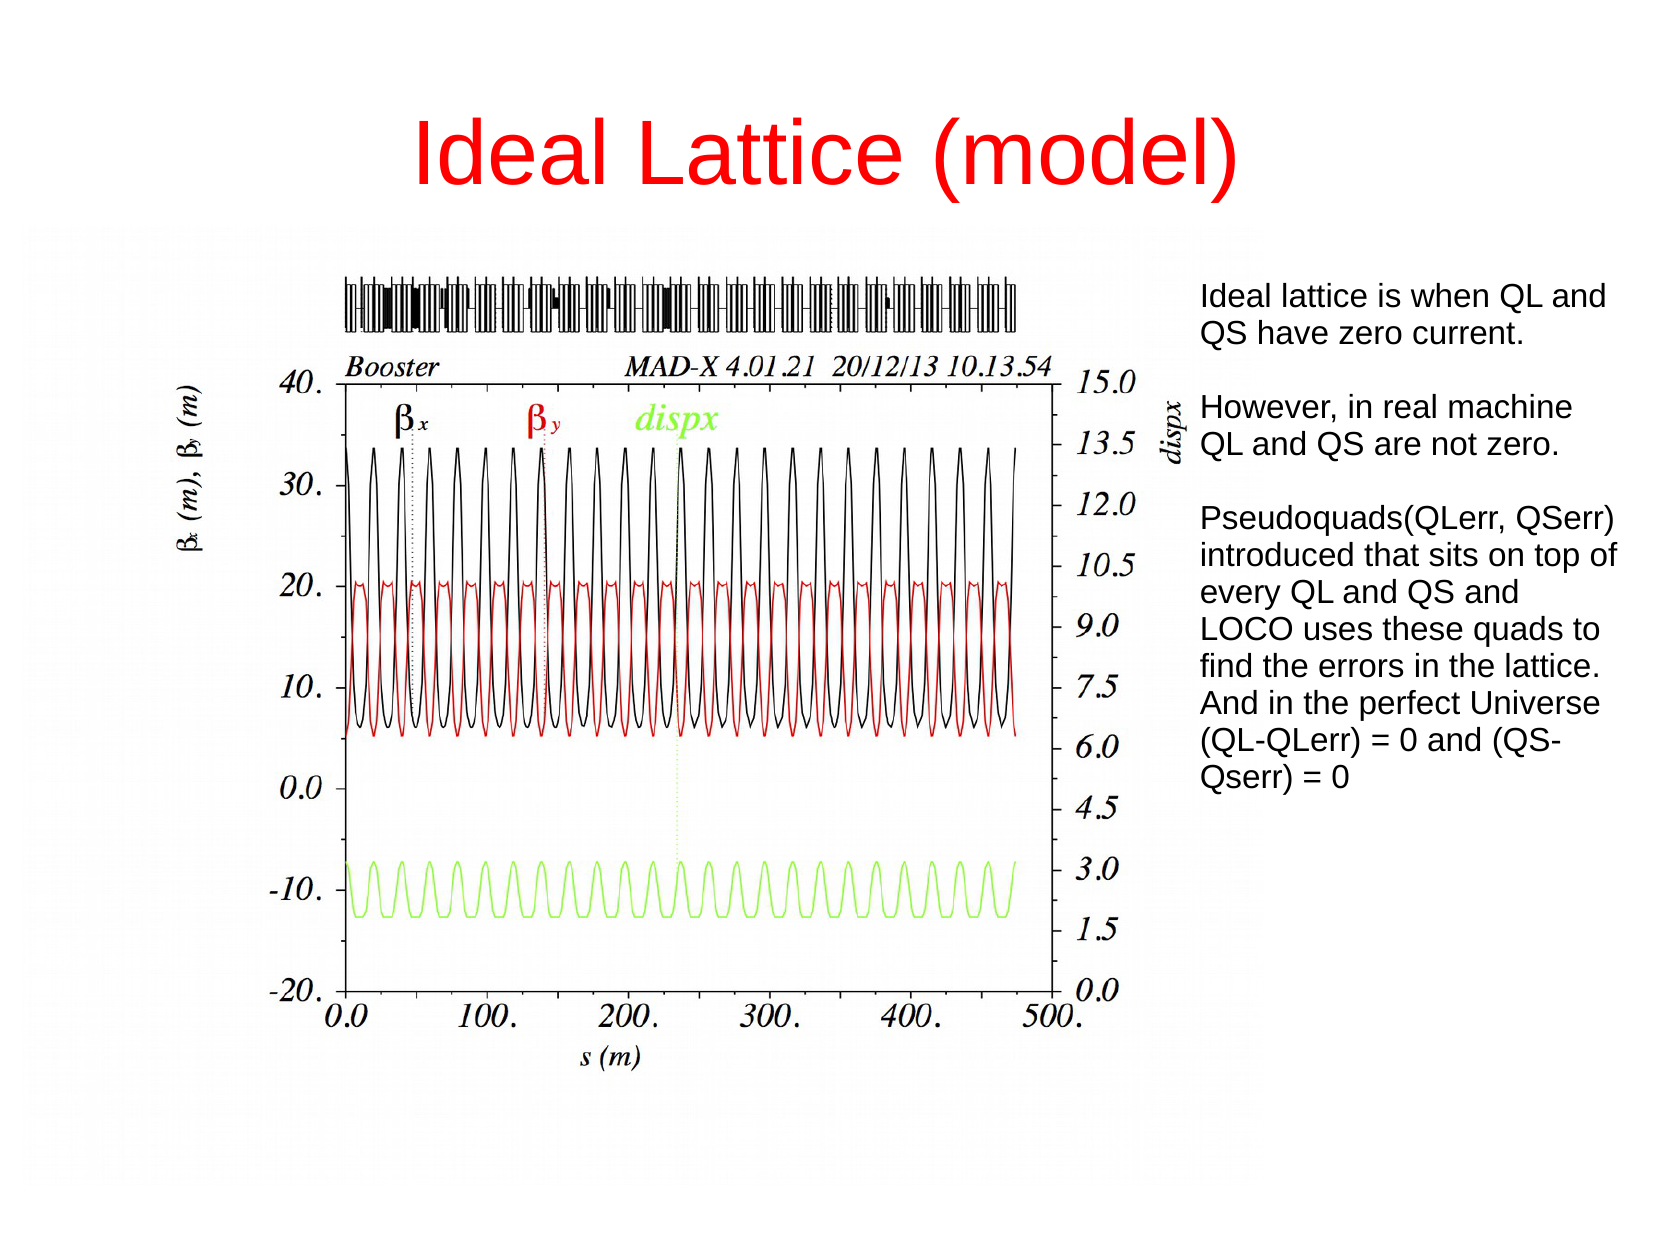

# Ideal Lattice (model)
Ideal lattice is when QL and QS have zero current.
However, in real machine QL and QS are not zero.
Pseudoquads(QLerr, QSerr) introduced that sits on top of every QL and QS and LOCO uses these quads to find the errors in the lattice. And in the perfect Universe
(QL-QLerr) = 0 and (QS-Qserr) = 0